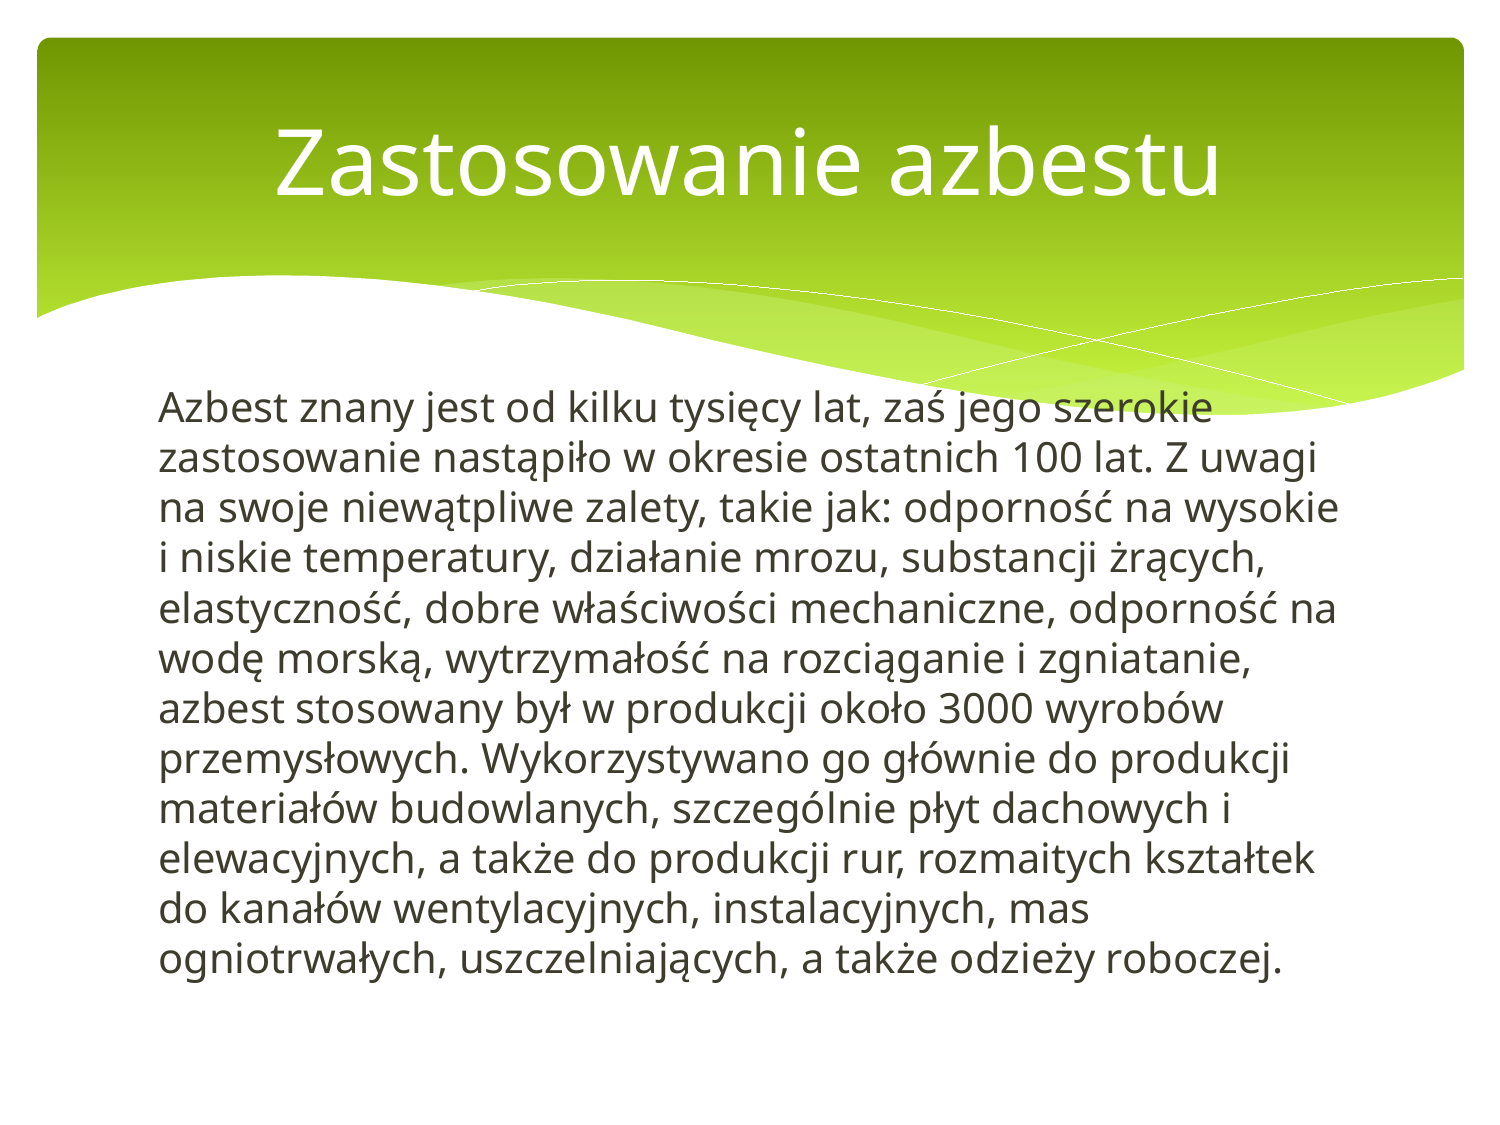

Zastosowanie azbestu
# Azbest znany jest od kilku tysięcy lat, zaś jego szerokie zastosowanie nastąpiło w okresie ostatnich 100 lat. Z uwagi na swoje niewątpliwe zalety, takie jak: odporność na wysokie i niskie temperatury, działanie mrozu, substancji żrących, elastyczność, dobre właściwości mechaniczne, odporność na wodę morską, wytrzymałość na rozciąganie i zgniatanie, azbest stosowany był w produkcji około 3000 wyrobów przemysłowych. Wykorzystywano go głównie do produkcji materiałów budowlanych, szczególnie płyt dachowych i elewacyjnych, a także do produkcji rur, rozmaitych kształtek do kanałów wentylacyjnych, instalacyjnych, mas ogniotrwałych, uszczelniających, a także odzieży roboczej.